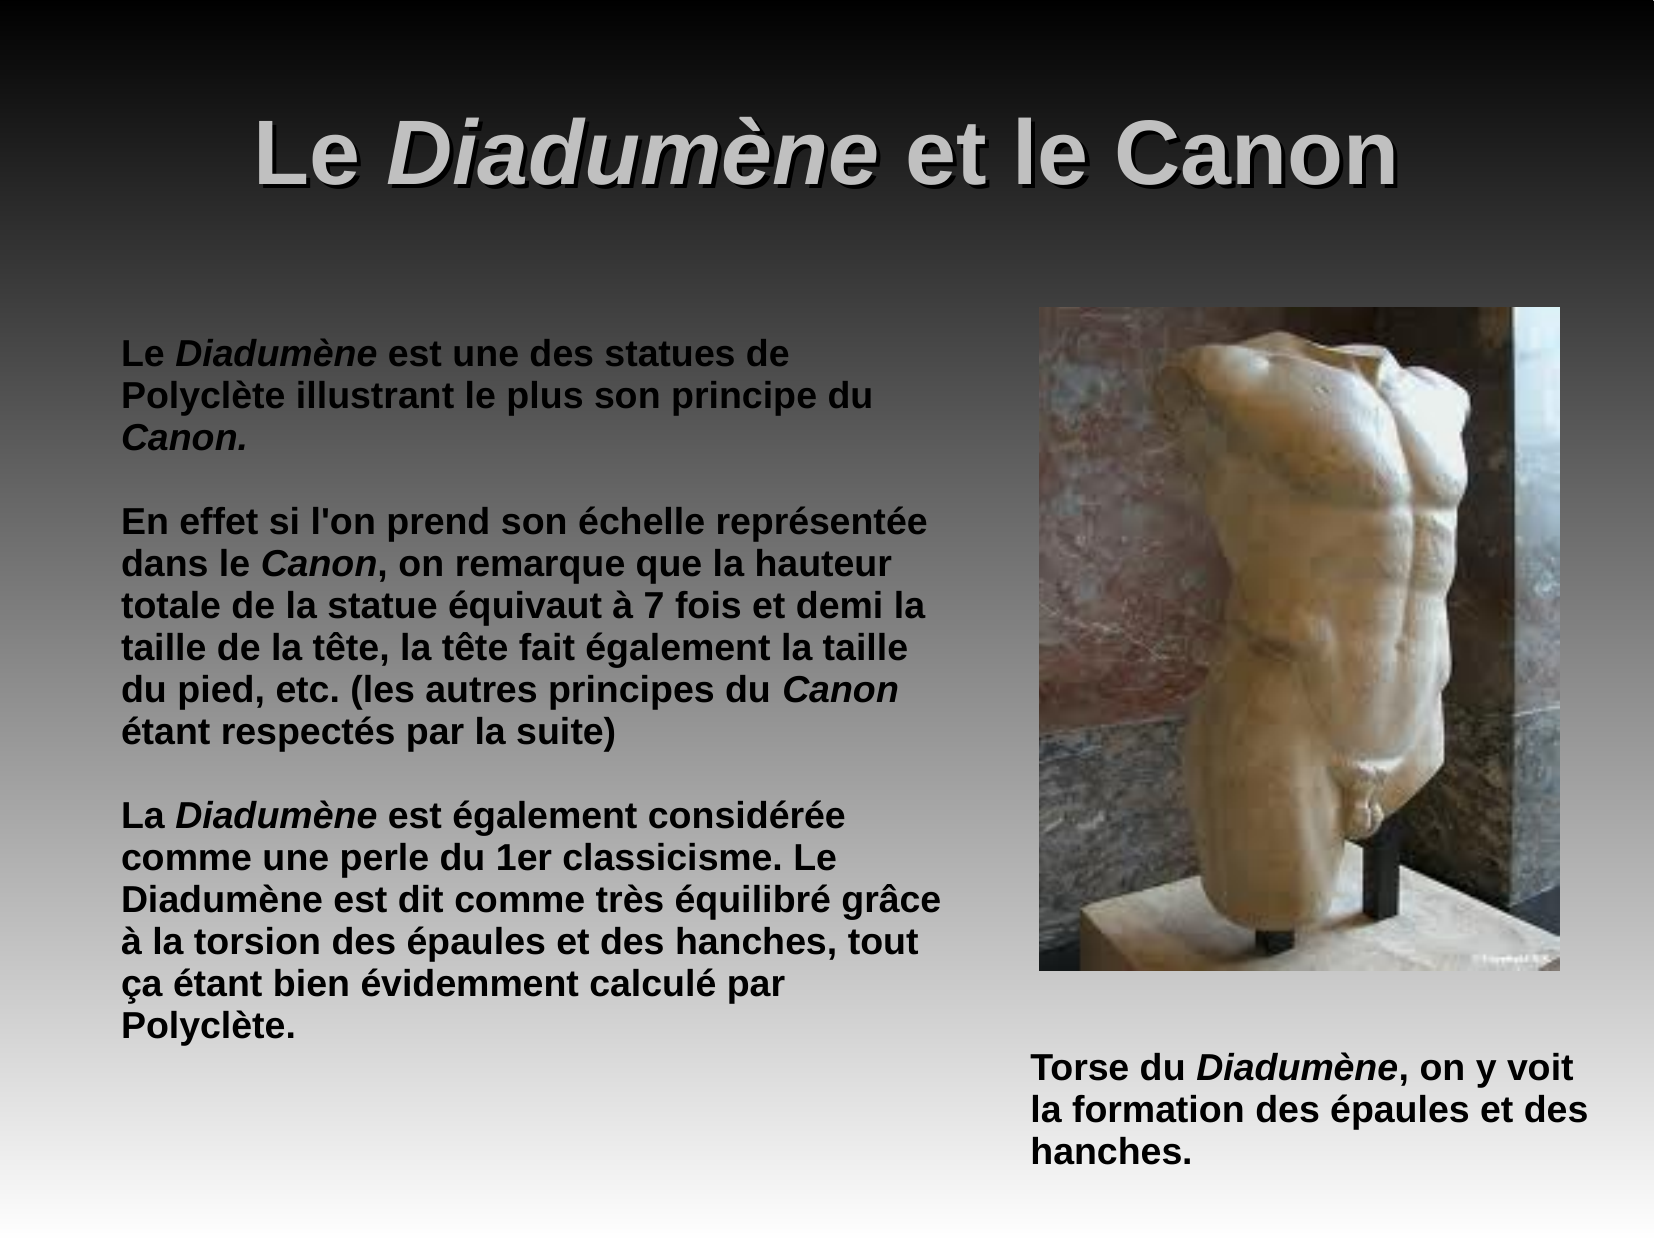

# Le Diadumène et le Canon
Le Diadumène est une des statues de Polyclète illustrant le plus son principe du Canon.
En effet si l'on prend son échelle représentée dans le Canon, on remarque que la hauteur totale de la statue équivaut à 7 fois et demi la taille de la tête, la tête fait également la taille du pied, etc. (les autres principes du Canon étant respectés par la suite)
La Diadumène est également considérée comme une perle du 1er classicisme. Le Diadumène est dit comme très équilibré grâce à la torsion des épaules et des hanches, tout ça étant bien évidemment calculé par Polyclète.
Torse du Diadumène, on y voit la formation des épaules et des hanches.